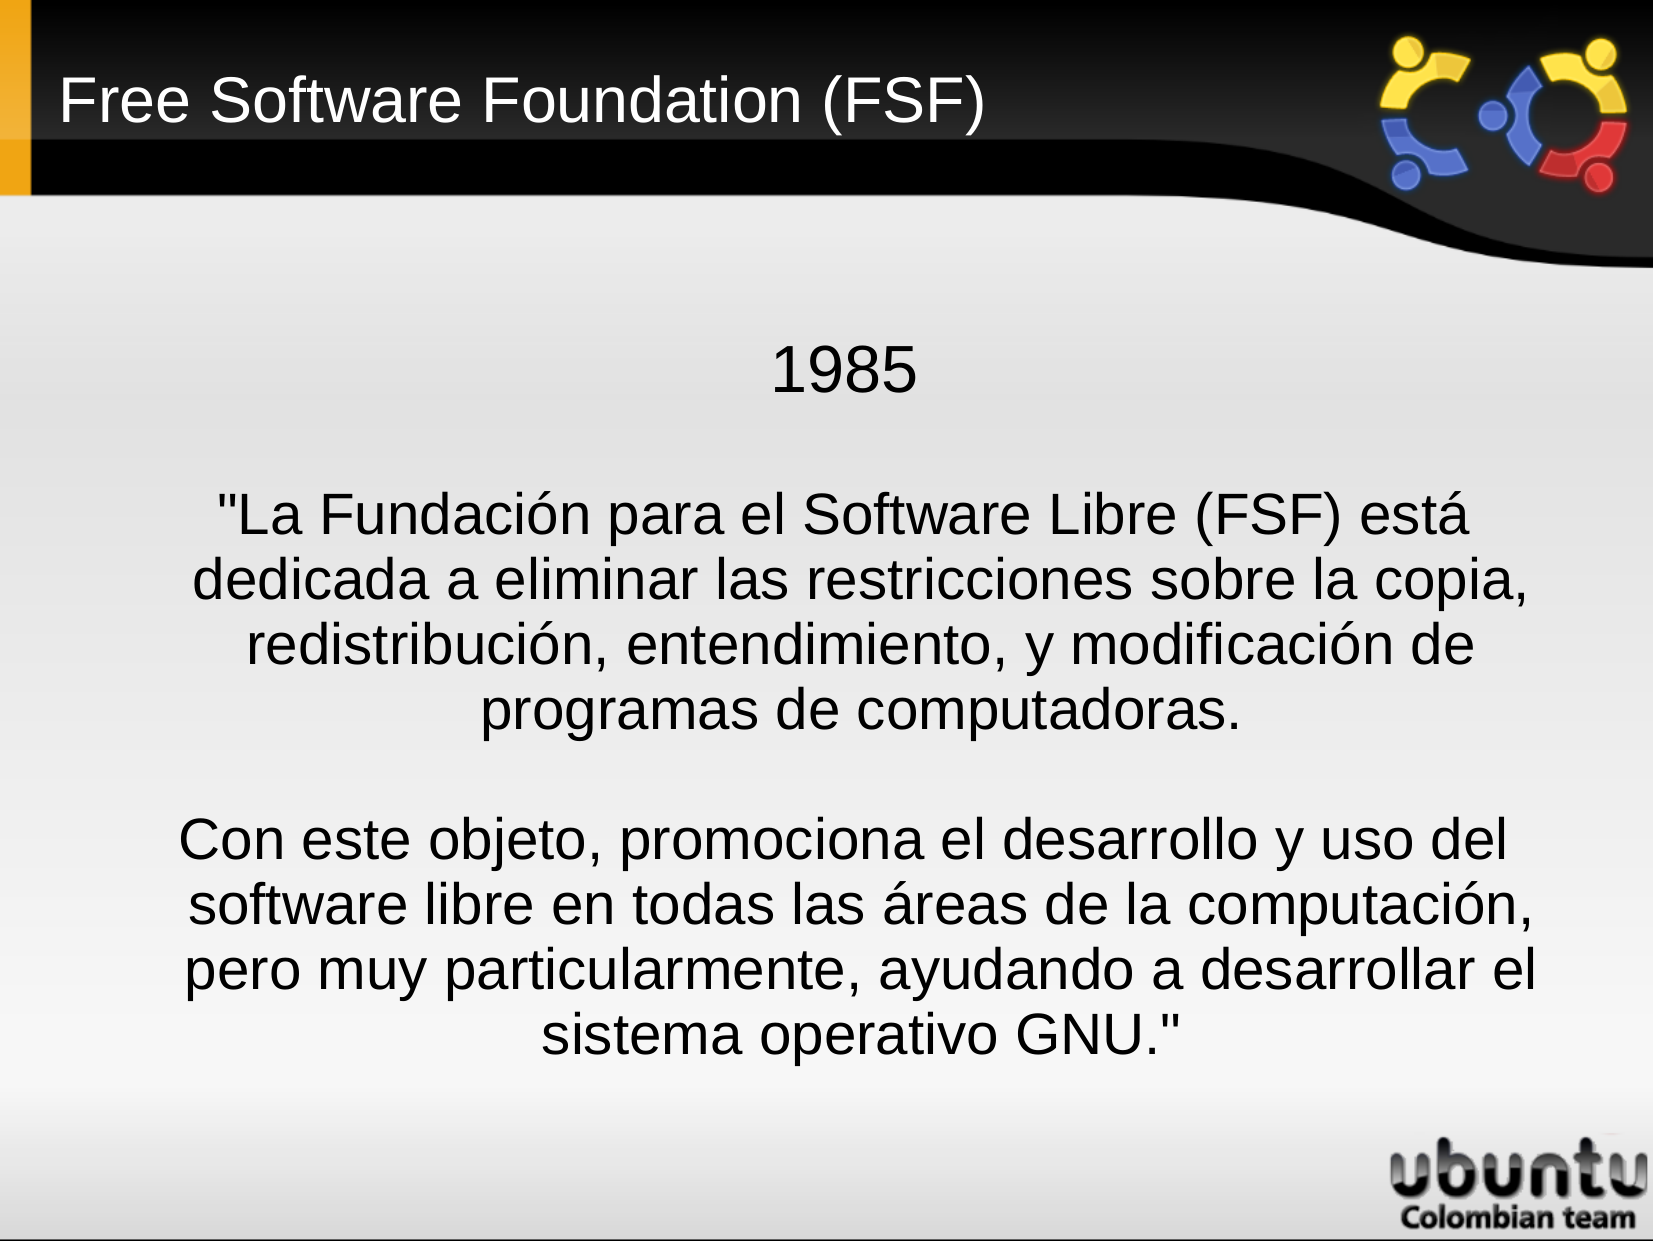

# Free Software Foundation (FSF)
1985
"La Fundación para el Software Libre (FSF) está dedicada a eliminar las restricciones sobre la copia, redistribución, entendimiento, y modificación de programas de computadoras.
Con este objeto, promociona el desarrollo y uso del software libre en todas las áreas de la computación, pero muy particularmente, ayudando a desarrollar el sistema operativo GNU."